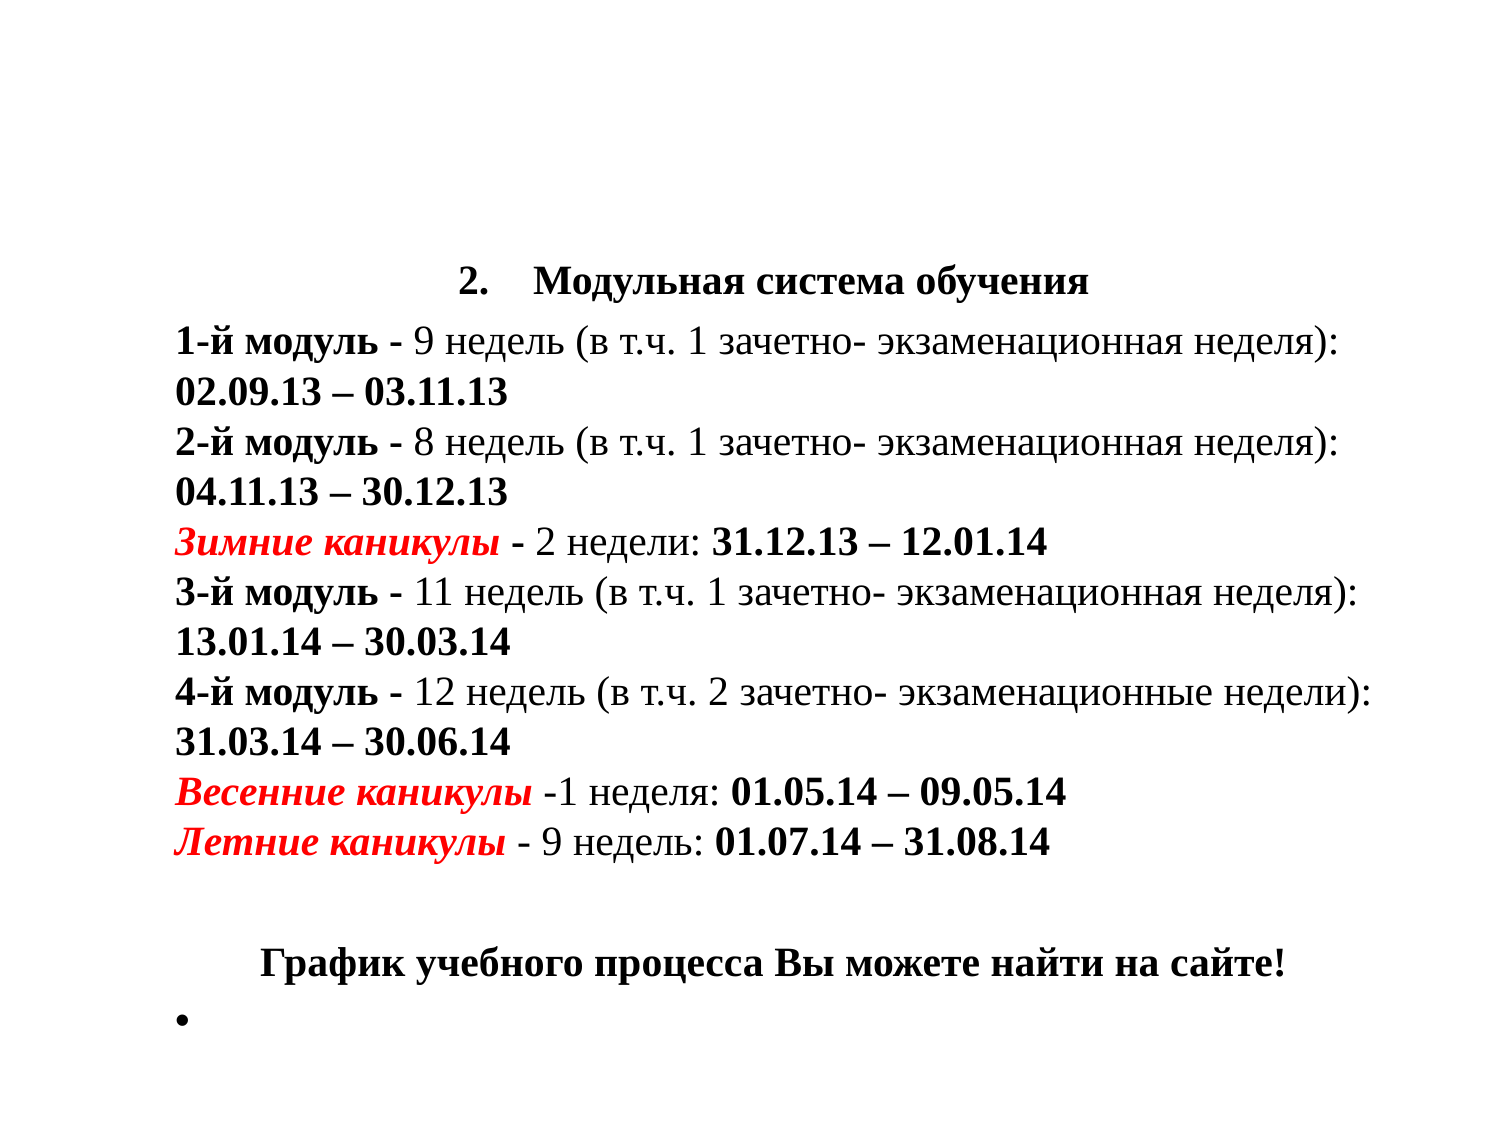

# Особенности обучения
Модульная система обучения
1-й модуль - 9 недель (в т.ч. 1 зачетно- экзаменационная неделя): 02.09.13 – 03.11.13
2-й модуль - 8 недель (в т.ч. 1 зачетно- экзаменационная неделя): 04.11.13 – 30.12.13
Зимние каникулы - 2 недели: 31.12.13 – 12.01.14
3-й модуль - 11 недель (в т.ч. 1 зачетно- экзаменационная неделя): 13.01.14 – 30.03.14
4-й модуль - 12 недель (в т.ч. 2 зачетно- экзаменационные недели): 31.03.14 – 30.06.14
Весенние каникулы -1 неделя: 01.05.14 – 09.05.14
Летние каникулы - 9 недель: 01.07.14 – 31.08.14
График учебного процесса Вы можете найти на сайте!